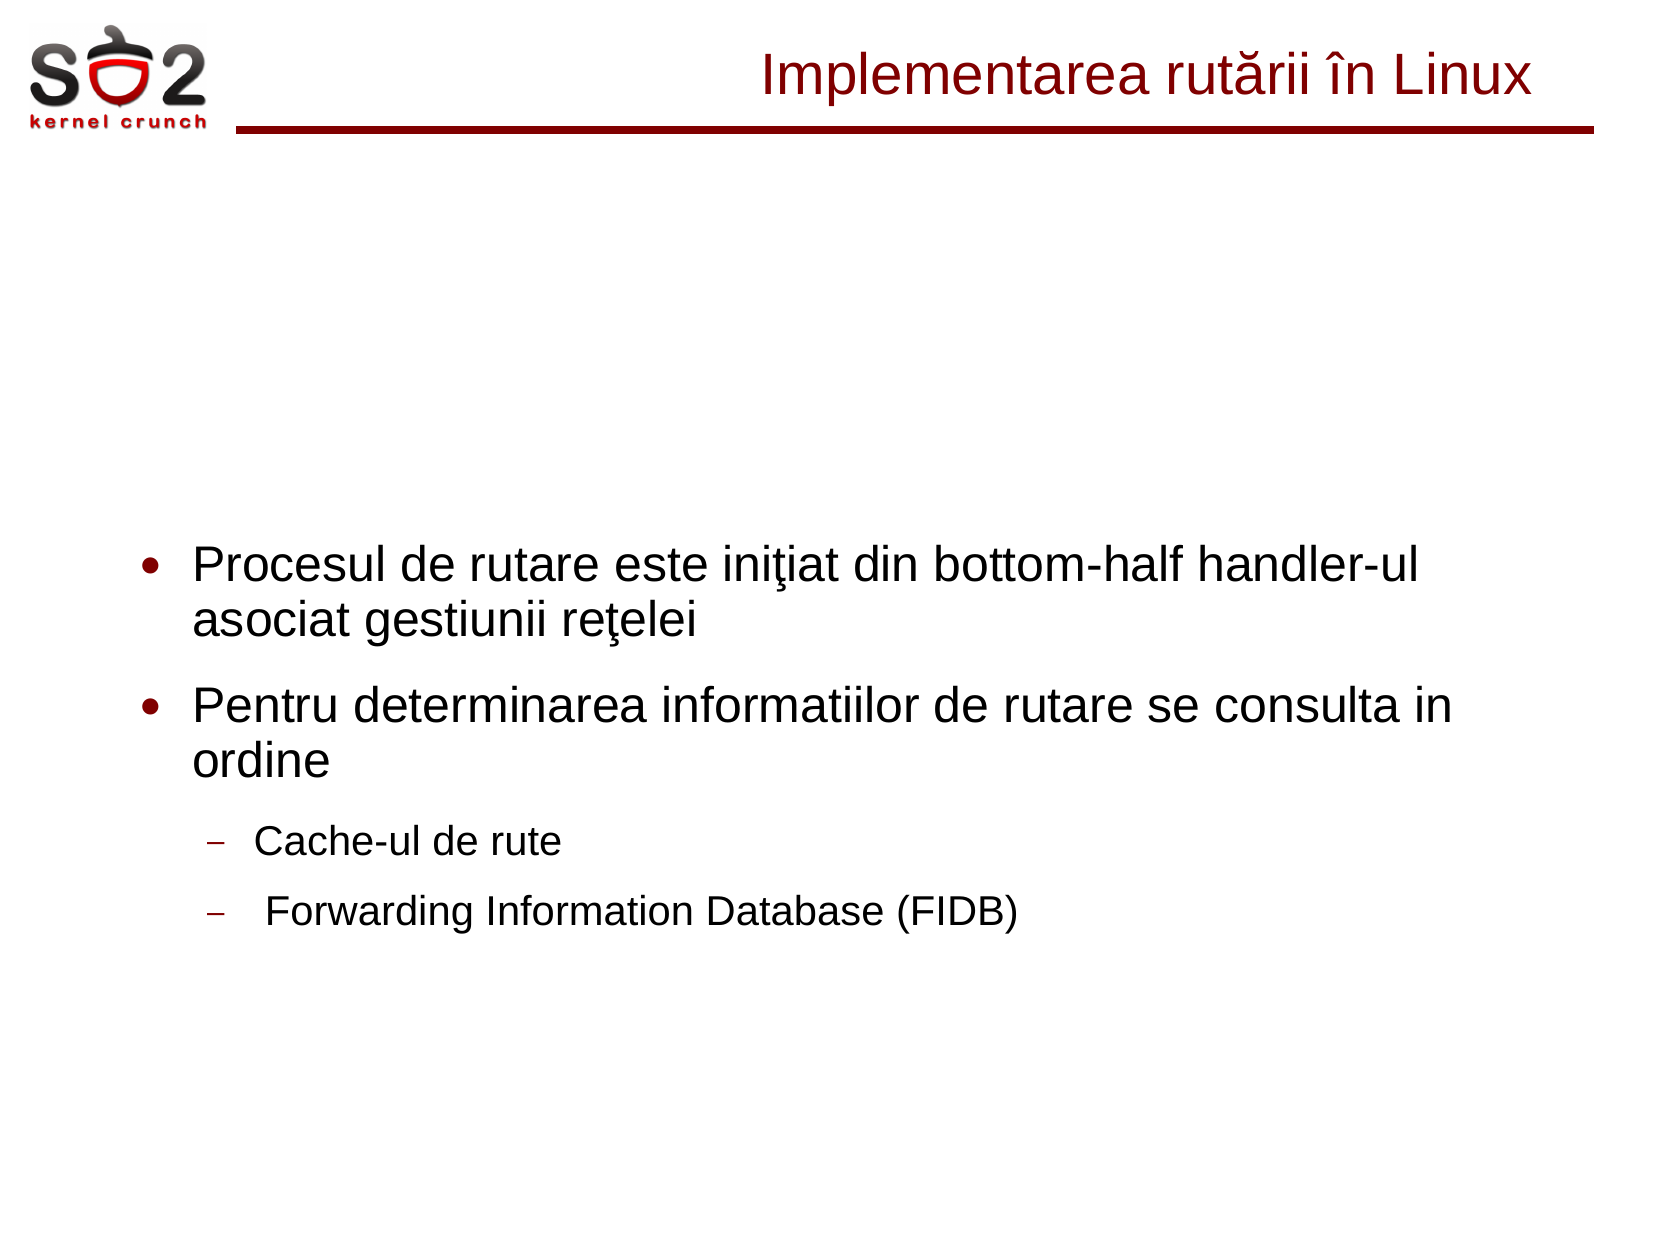

# Implementarea rutării în Linux
Procesul de rutare este iniţiat din bottom-half handler-ul asociat gestiunii reţelei
Pentru determinarea informatiilor de rutare se consulta in ordine
Cache-ul de rute
 Forwarding Information Database (FIDB)